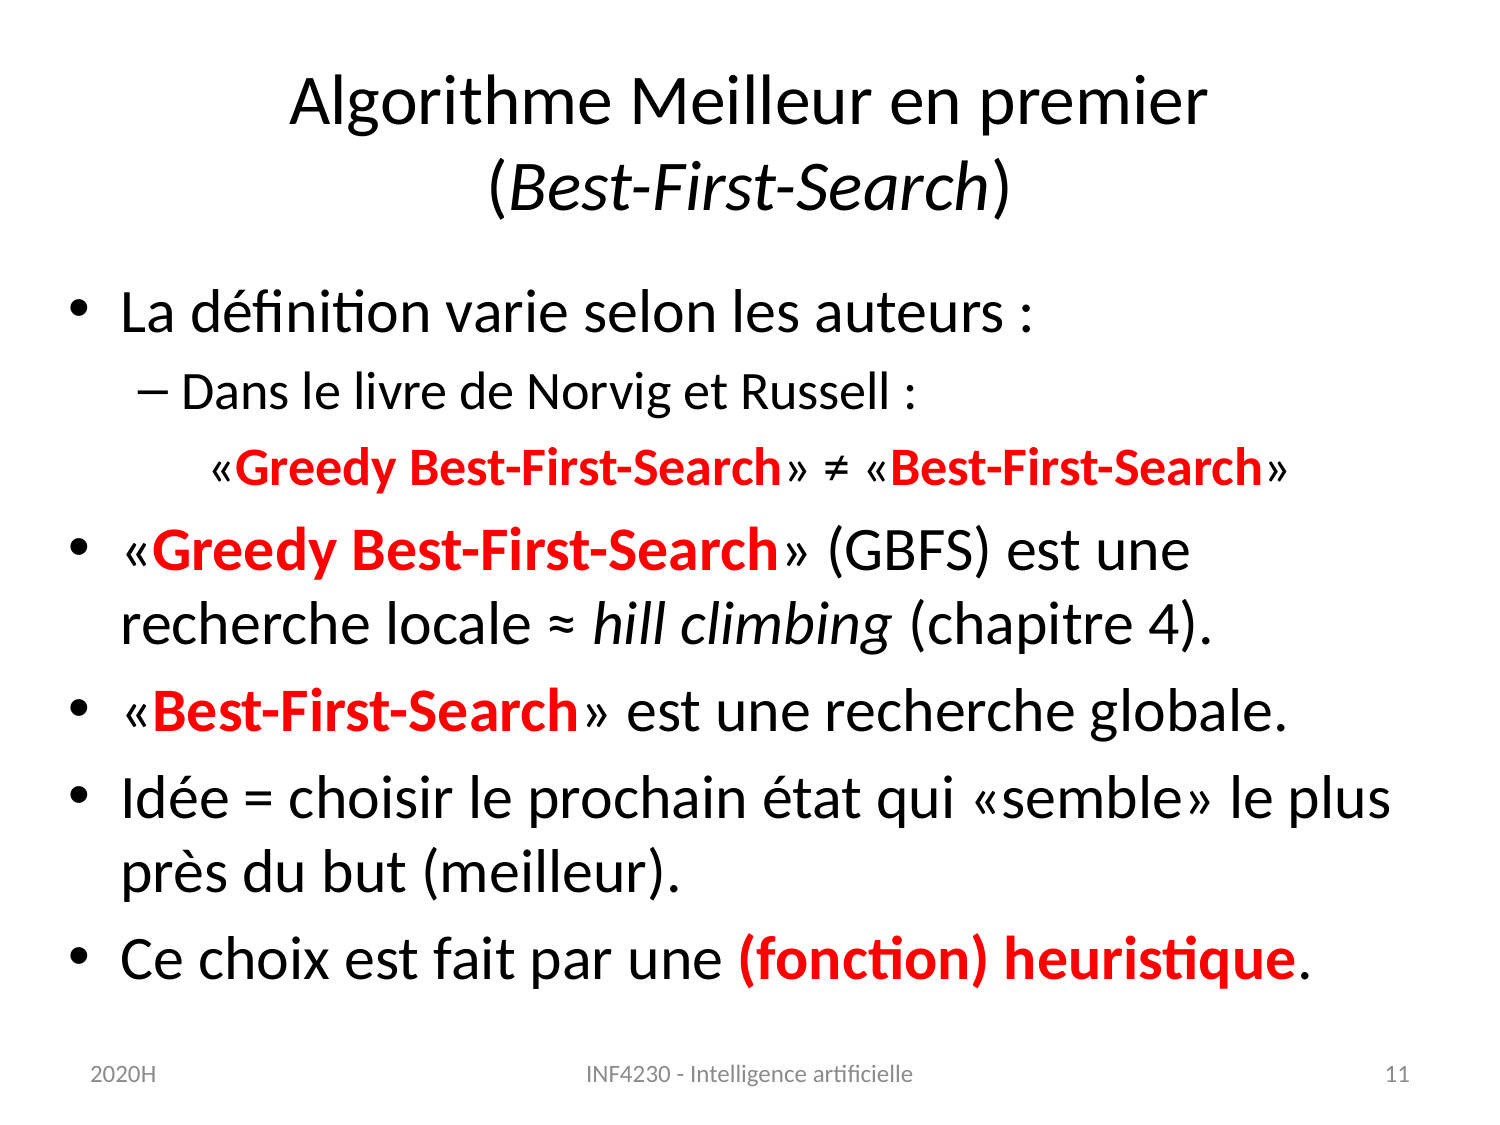

# Algorithme Meilleur en premier (Best-First-Search)
La définition varie selon les auteurs :
Dans le livre de Norvig et Russell :
«Greedy Best-First-Search» ≠ «Best-First-Search»
«Greedy Best-First-Search» (GBFS) est une recherche locale ≈ hill climbing (chapitre 4).
«Best-First-Search» est une recherche globale.
Idée = choisir le prochain état qui «semble» le plus près du but (meilleur).
Ce choix est fait par une (fonction) heuristique.
2020H
INF4230 - Intelligence artificielle